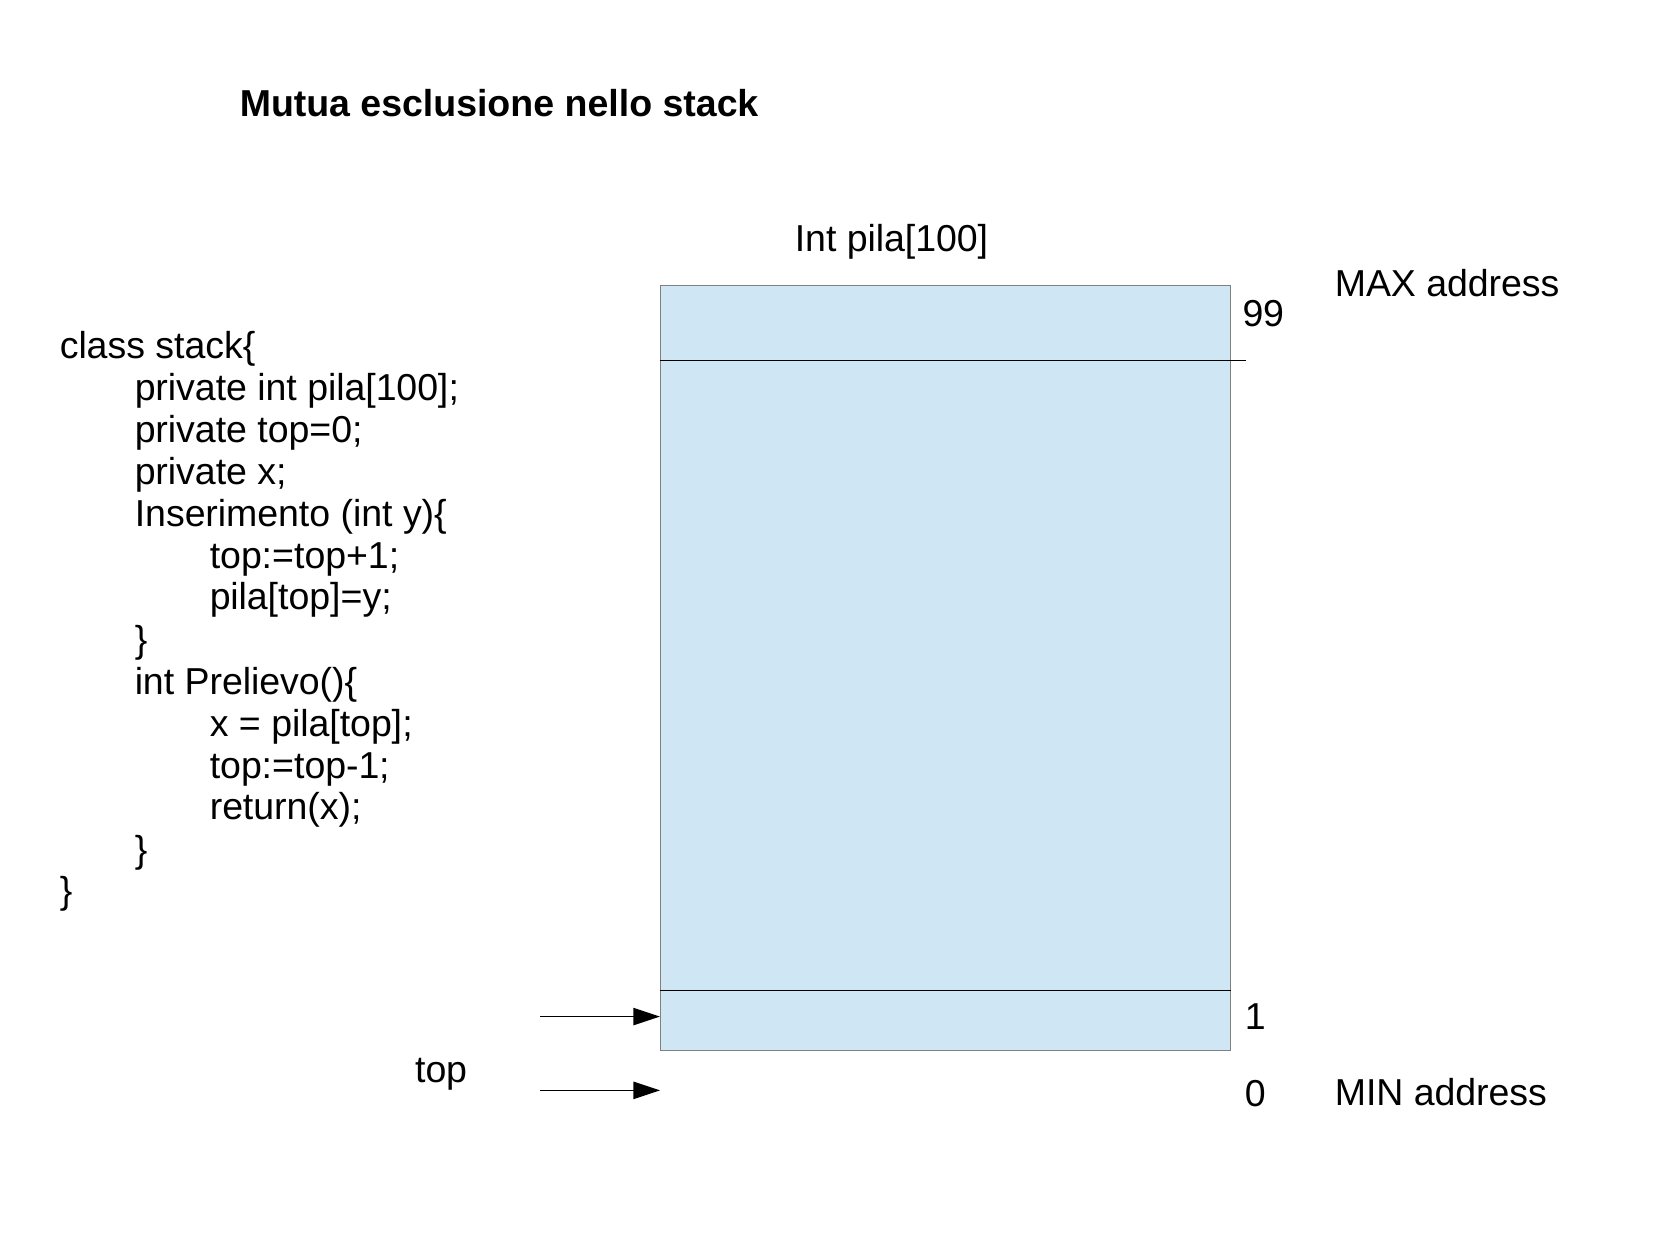

Mutua esclusione nello stack
Int pila[100]
MAX address
99
class stack{
	private int pila[100];
	private top=0;
	private x;
	Inserimento (int y){
		top:=top+1;
		pila[top]=y;
	}
	int Prelievo(){
		x = pila[top];
		top:=top-1;
		return(x);
	}
}
1
top
MIN address
0